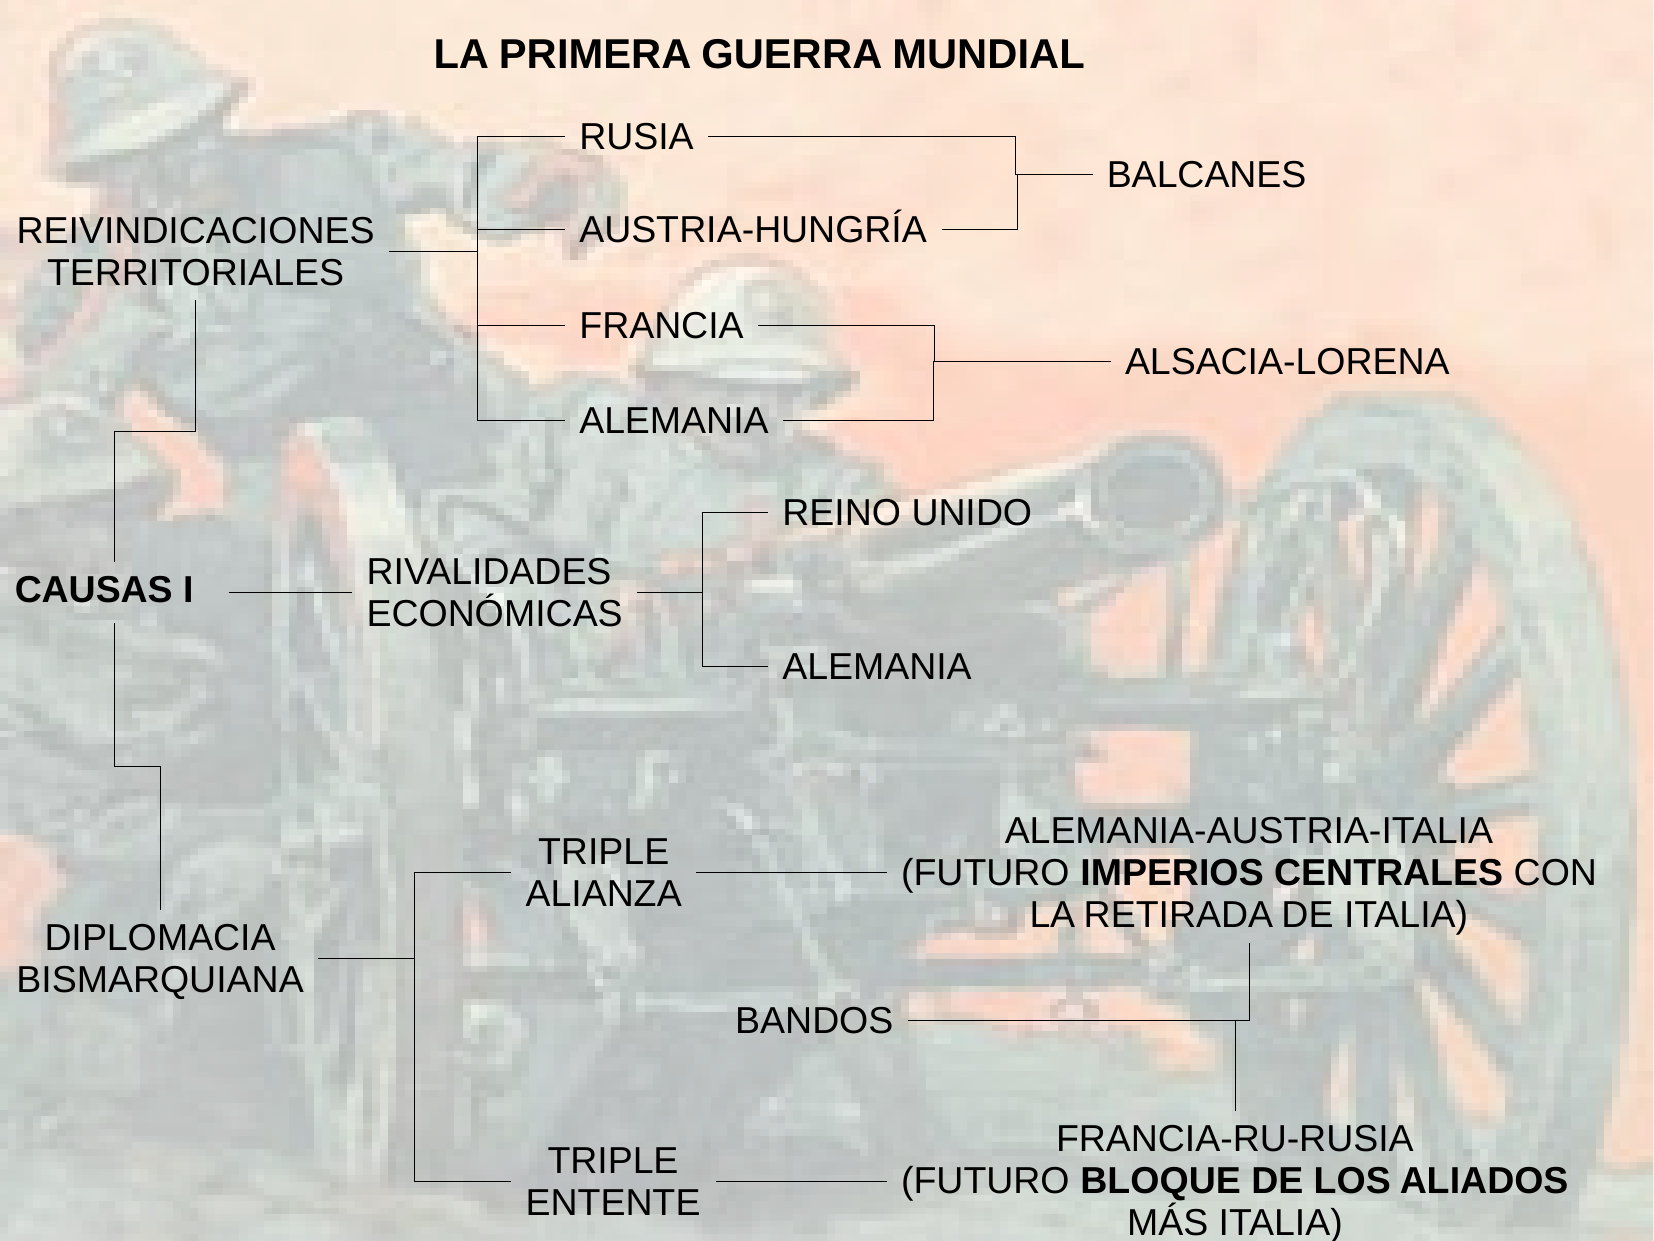

LA PRIMERA GUERRA MUNDIAL
RUSIA
BALCANES
AUSTRIA-HUNGRÍA
REIVINDICACIONES
TERRITORIALES
FRANCIA
ALSACIA-LORENA
ALEMANIA
REINO UNIDO
RIVALIDADES
ECONÓMICAS
CAUSAS I
ALEMANIA
ALEMANIA-AUSTRIA-ITALIA
(FUTURO IMPERIOS CENTRALES CON
LA RETIRADA DE ITALIA)
TRIPLE
ALIANZA
DIPLOMACIA
BISMARQUIANA
BANDOS
FRANCIA-RU-RUSIA
(FUTURO BLOQUE DE LOS ALIADOS
MÁS ITALIA)
TRIPLE
ENTENTE